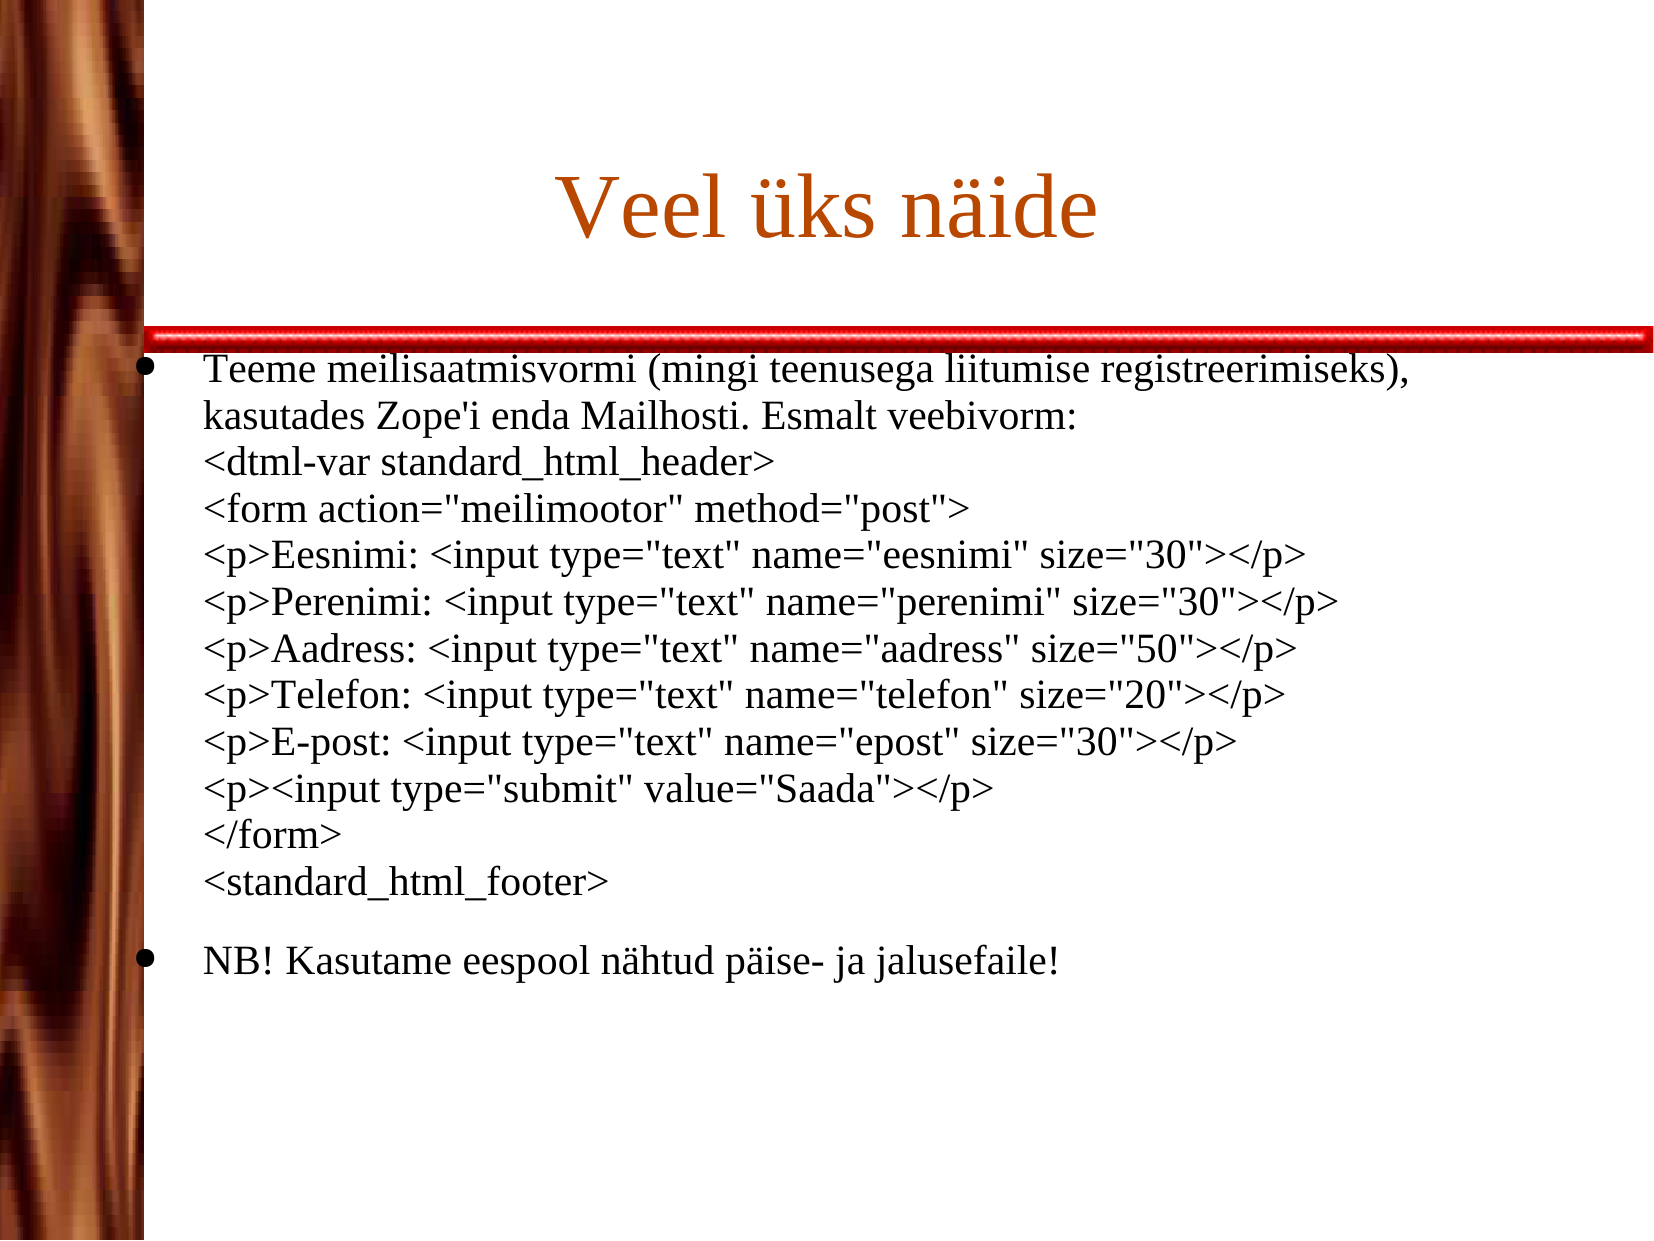

# Veel üks näide
Teeme meilisaatmisvormi (mingi teenusega liitumise registreerimiseks), kasutades Zope'i enda Mailhosti. Esmalt veebivorm:
<dtml-var standard_html_header>
<form action="meilimootor" method="post">
<p>Eesnimi: <input type="text" name="eesnimi" size="30"></p>
<p>Perenimi: <input type="text" name="perenimi" size="30"></p>
<p>Aadress: <input type="text" name="aadress" size="50"></p>
<p>Telefon: <input type="text" name="telefon" size="20"></p>
<p>E-post: <input type="text" name="epost" size="30"></p>
<p><input type="submit" value="Saada"></p>
</form>
<standard_html_footer>
NB! Kasutame eespool nähtud päise- ja jalusefaile!